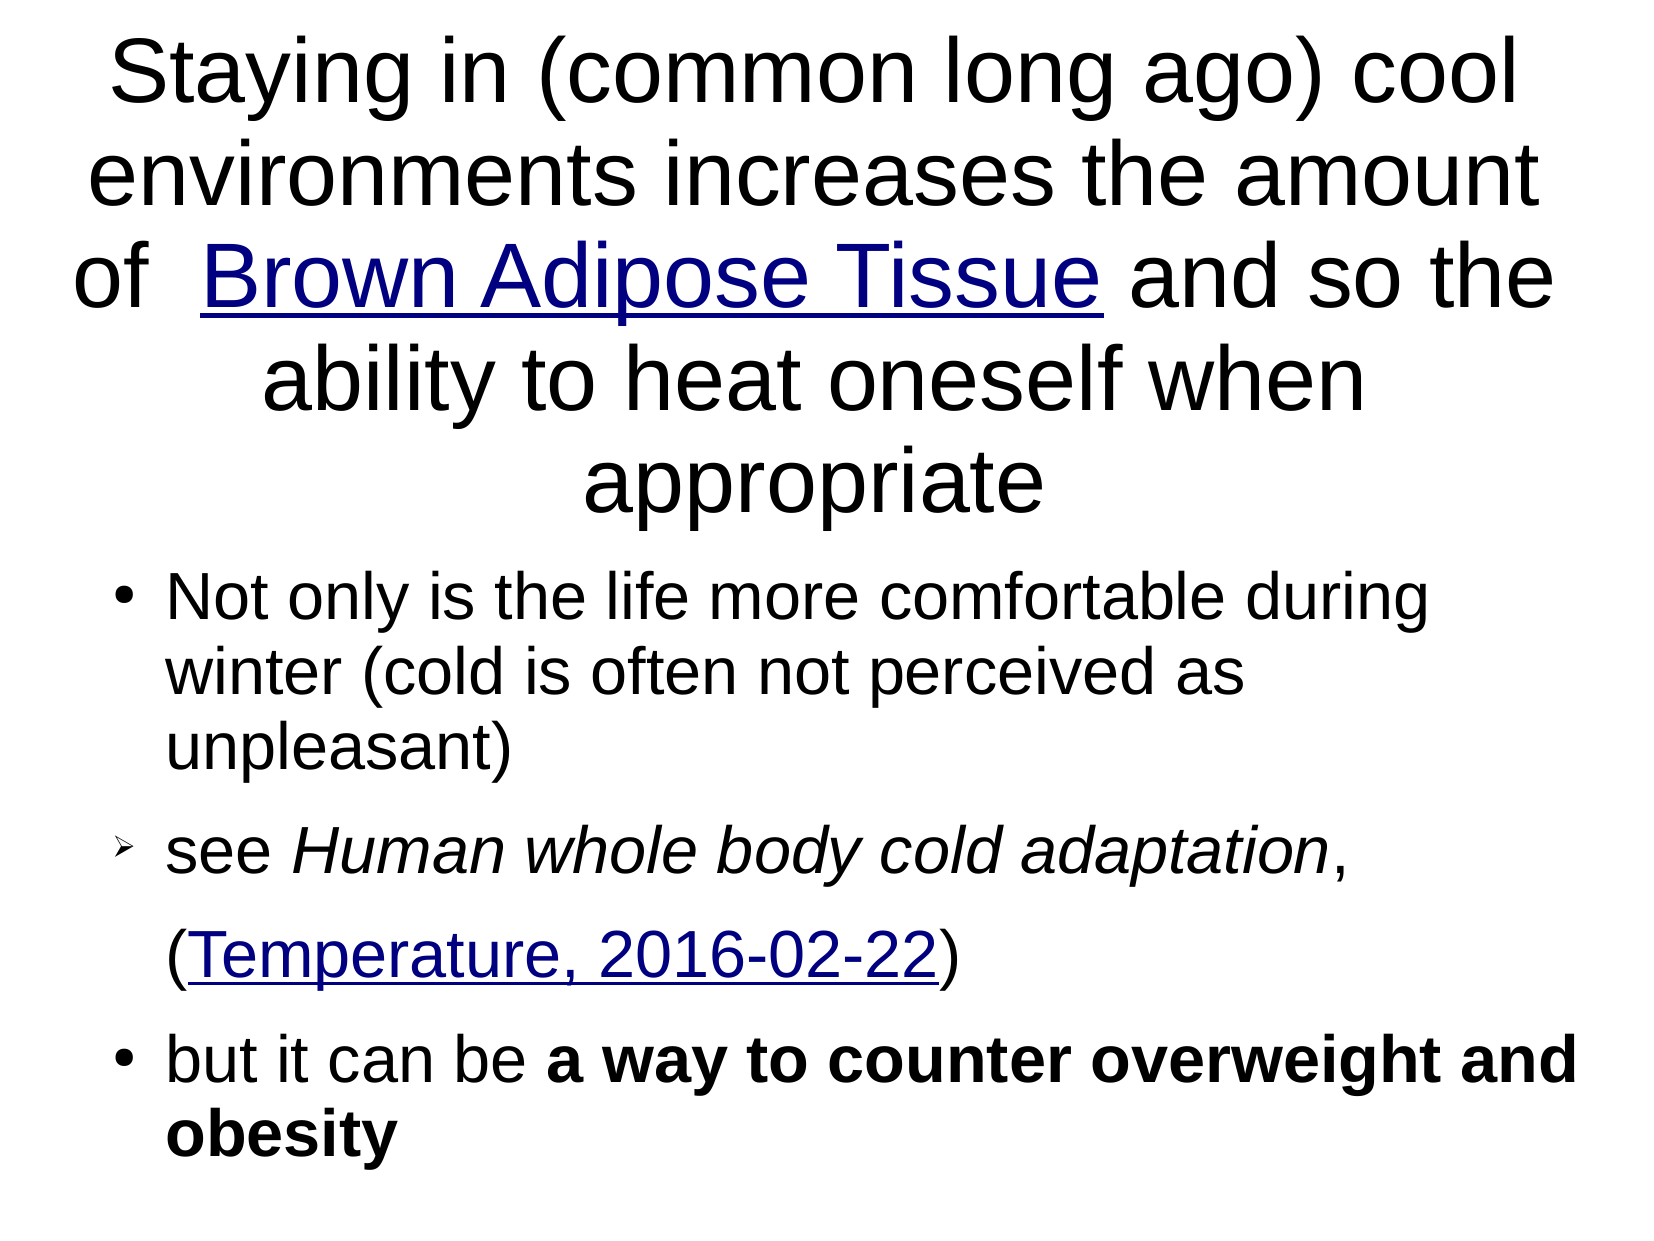

# Staying in (common long ago) cool environments increases the amount of Brown Adipose Tissue and so the ability to heat oneself when appropriate
Not only is the life more comfortable during winter (cold is often not perceived as unpleasant)
see Human whole body cold adaptation,
(Temperature, 2016-02-22)
but it can be a way to counter overweight and obesity